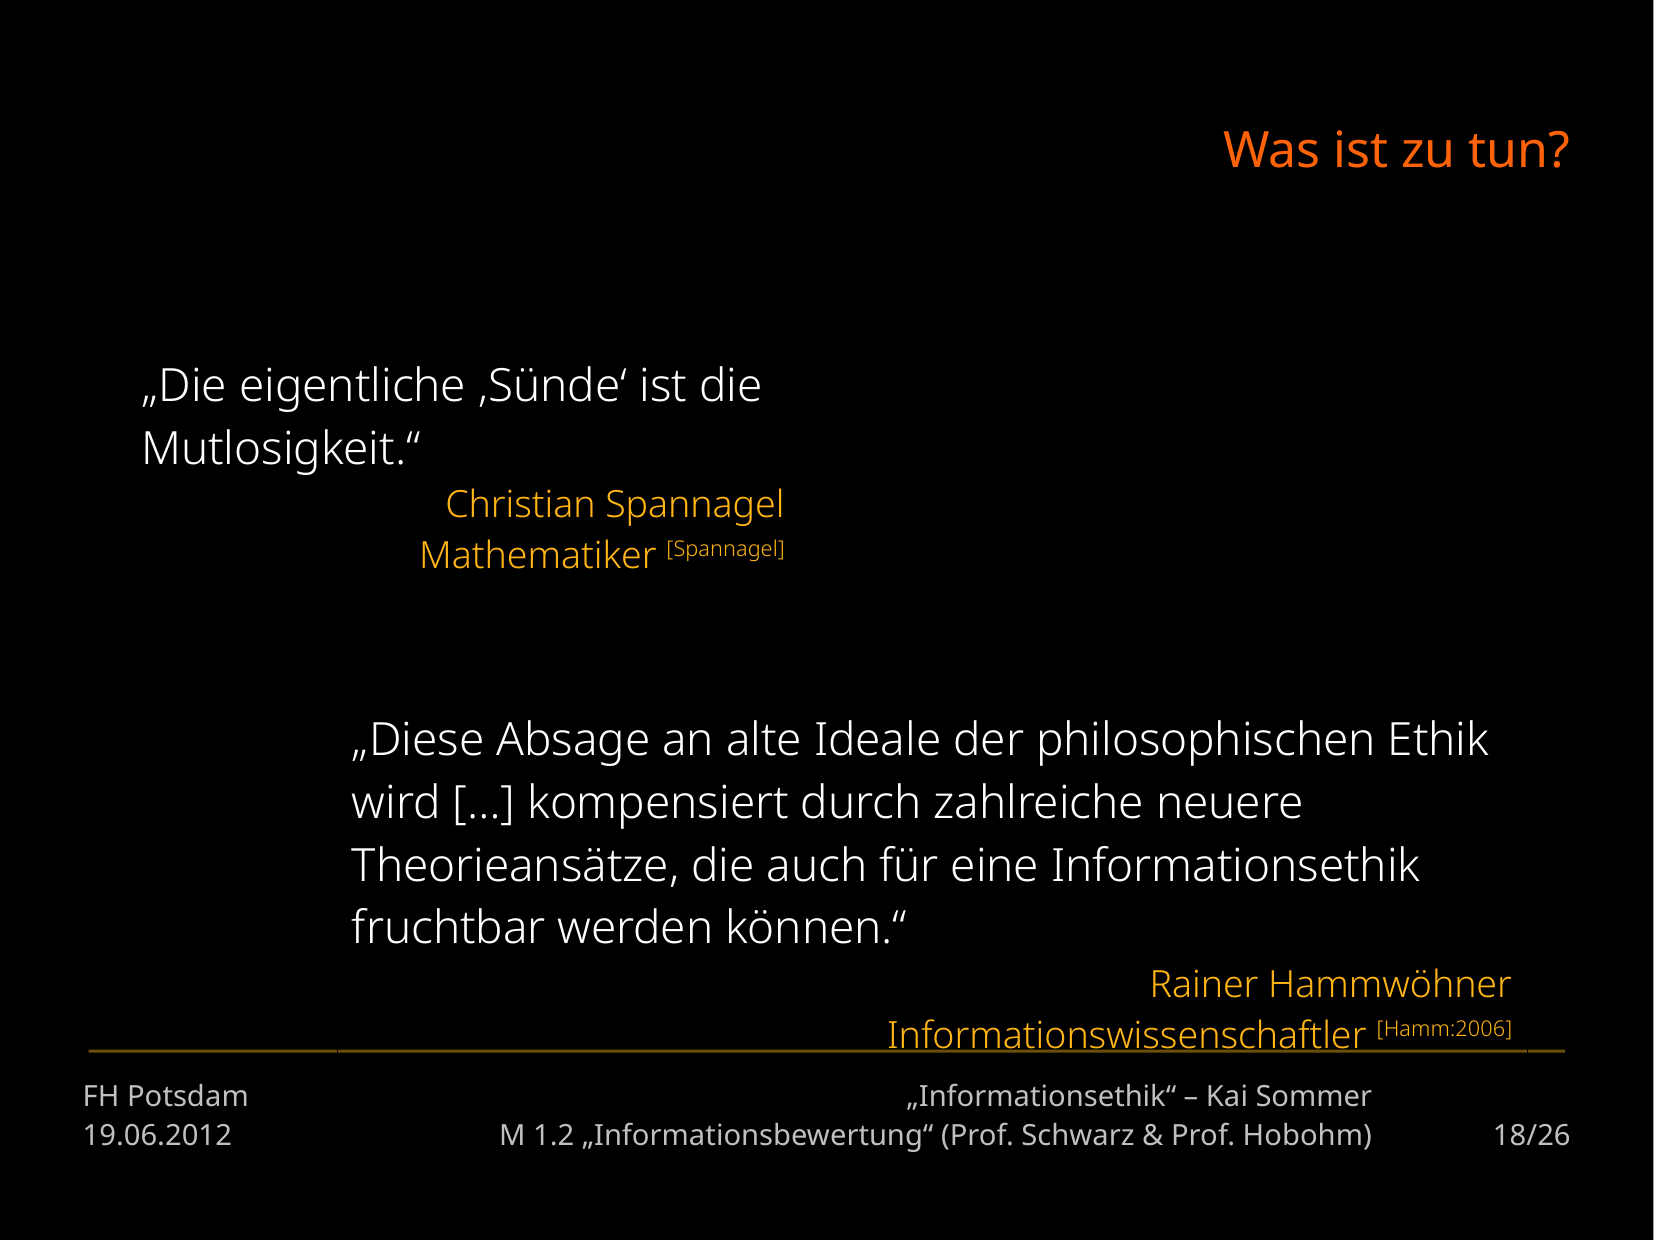

# Was ist zu tun?
„Die eigentliche ‚Sünde‘ ist die Mutlosigkeit.“
Christian Spannagel
Mathematiker [Spannagel]
„Diese Absage an alte Ideale der philosophischen Ethik wird […] kompensiert durch zahlreiche neuere Theorieansätze, die auch für eine Informationsethik fruchtbar werden können.“
Rainer Hammwöhner
Informationswissenschaftler [Hamm:2006]
18